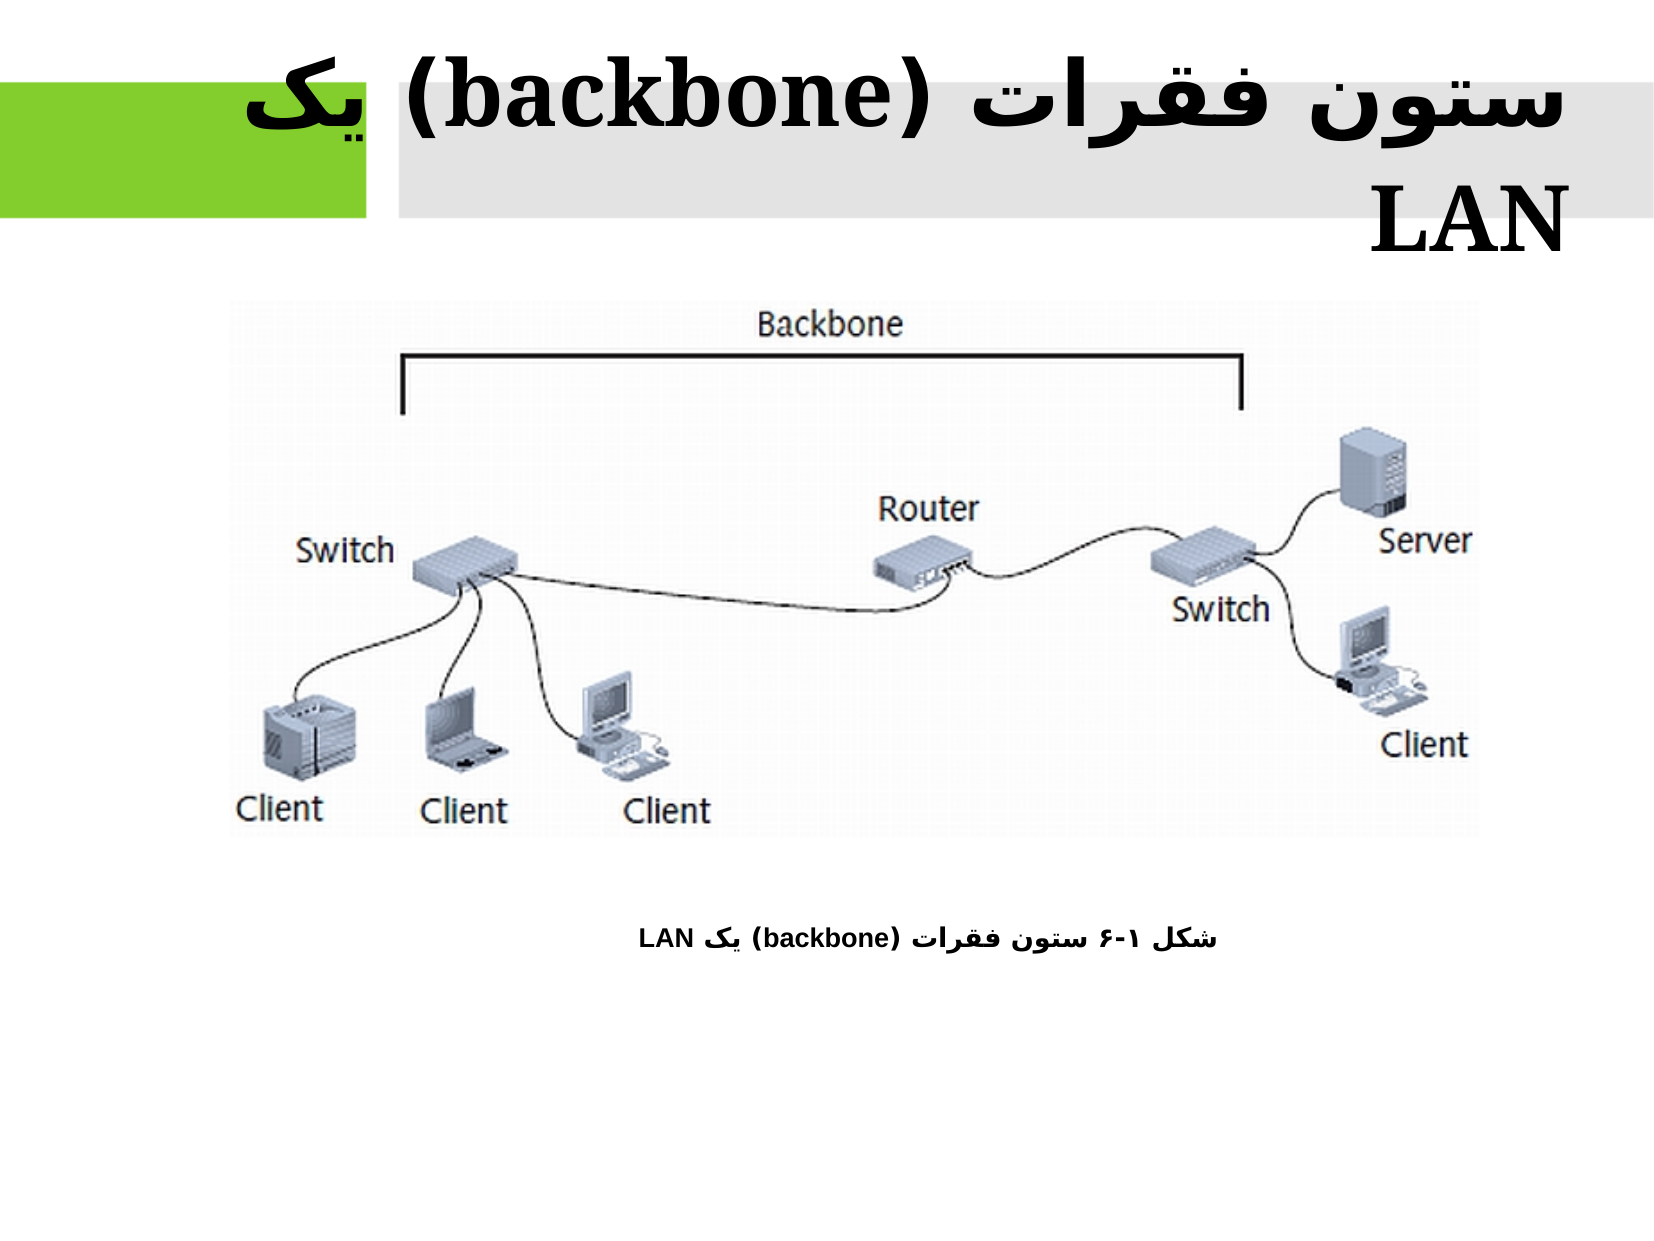

# ستون فقرات (backbone) یک LAN
شکل ۱-۶ ستون فقرات (backbone) یک LAN